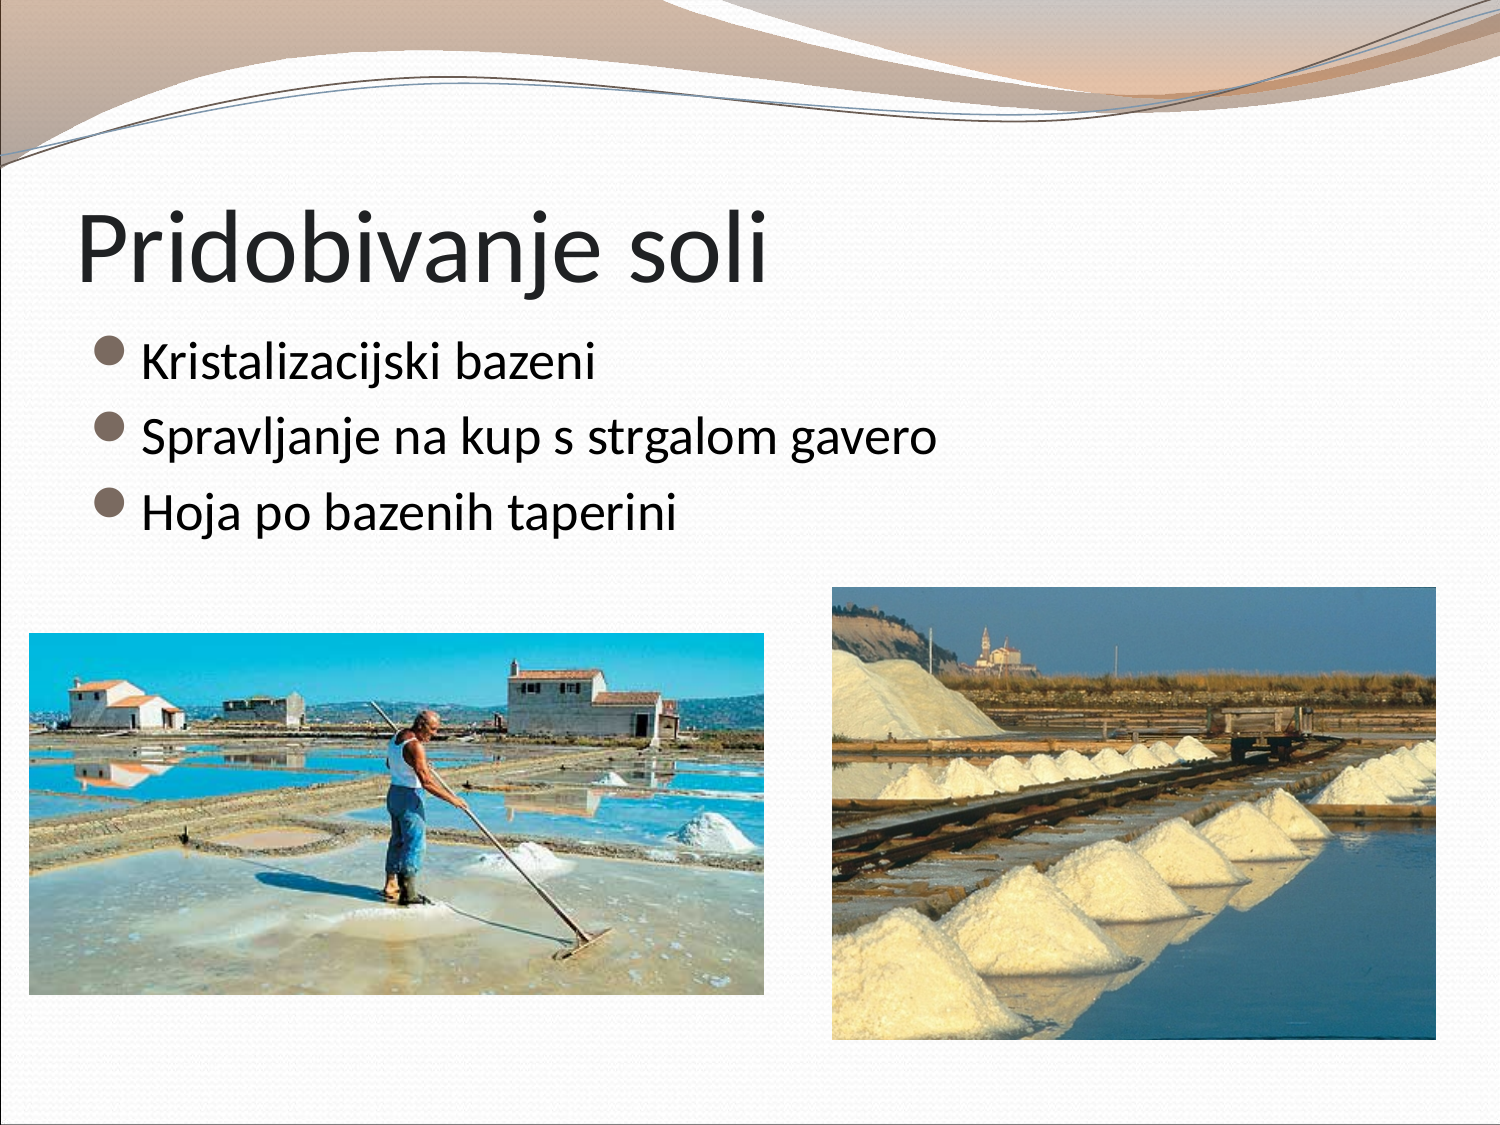

# Pridobivanje soli
Kristalizacijski bazeni
Spravljanje na kup s strgalom gavero
Hoja po bazenih taperini